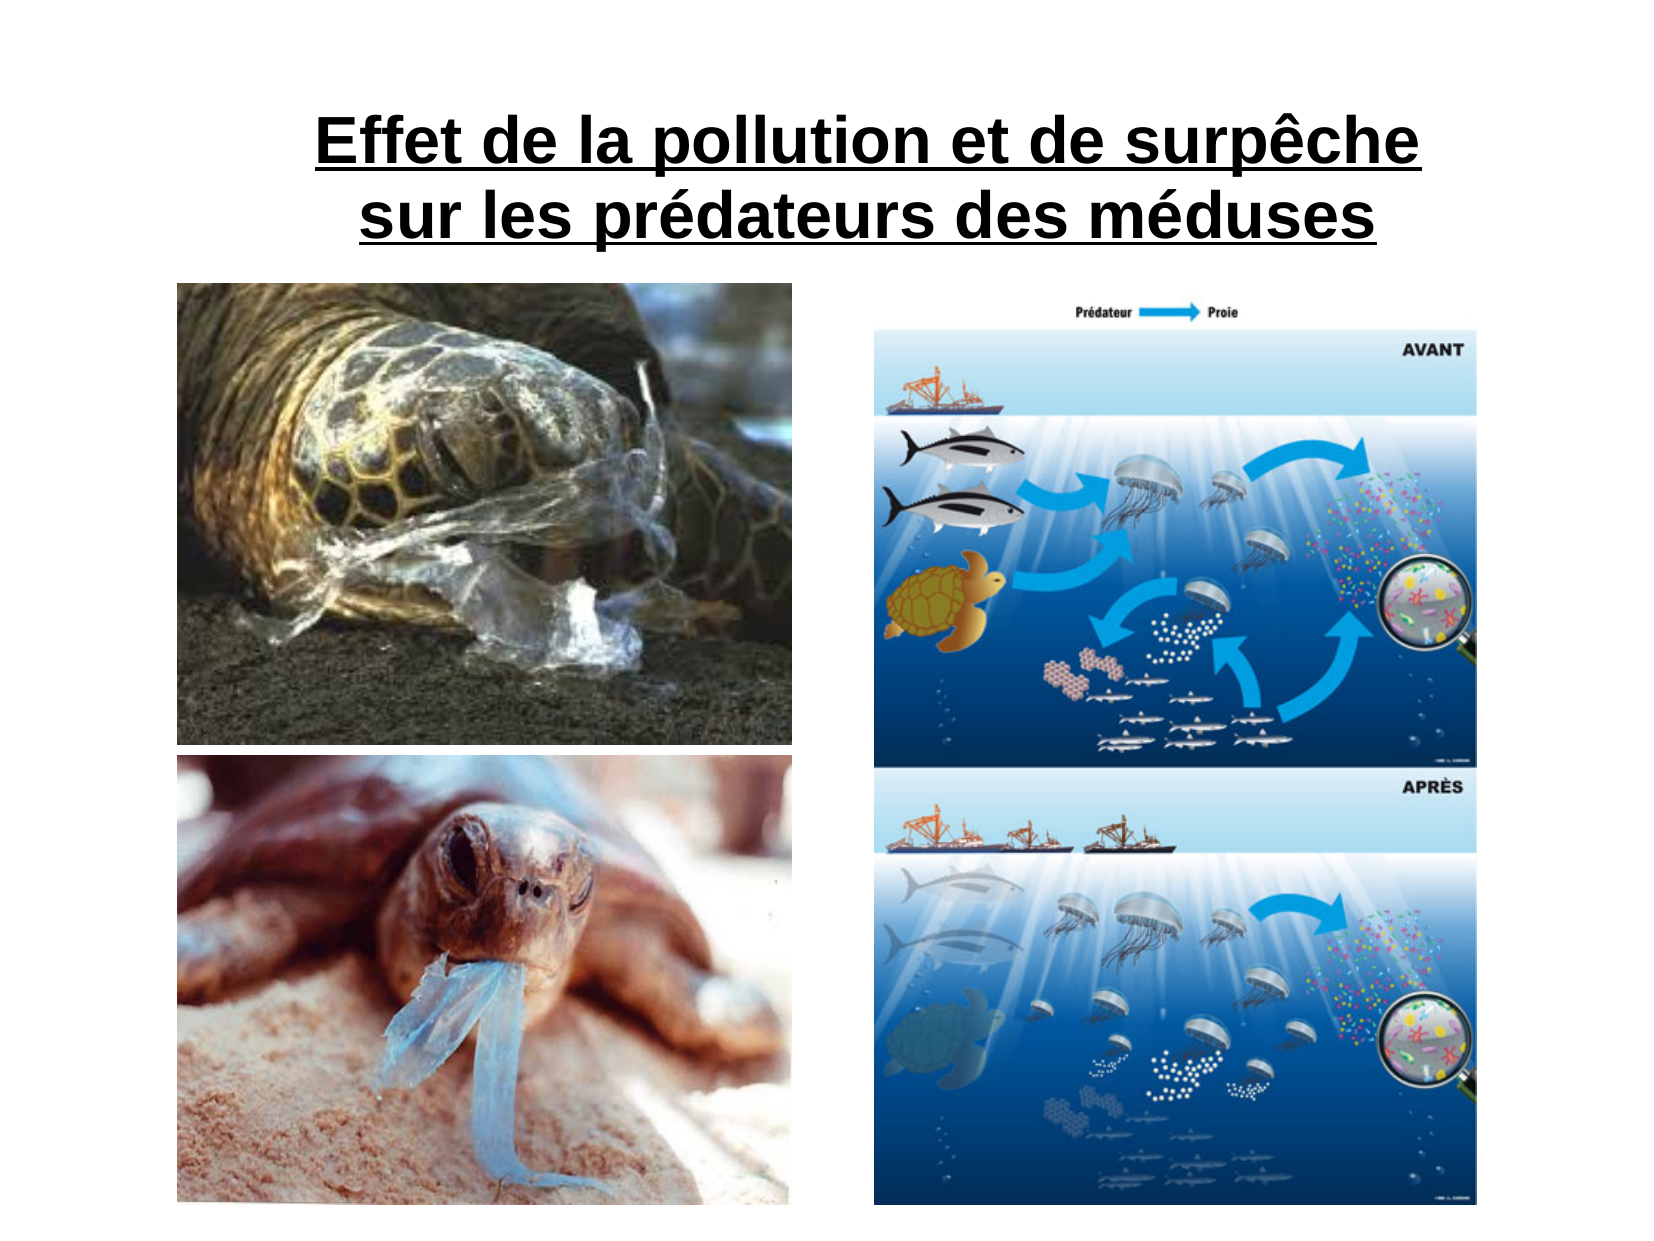

Effet de la pollution et de surpêche sur les prédateurs des méduses